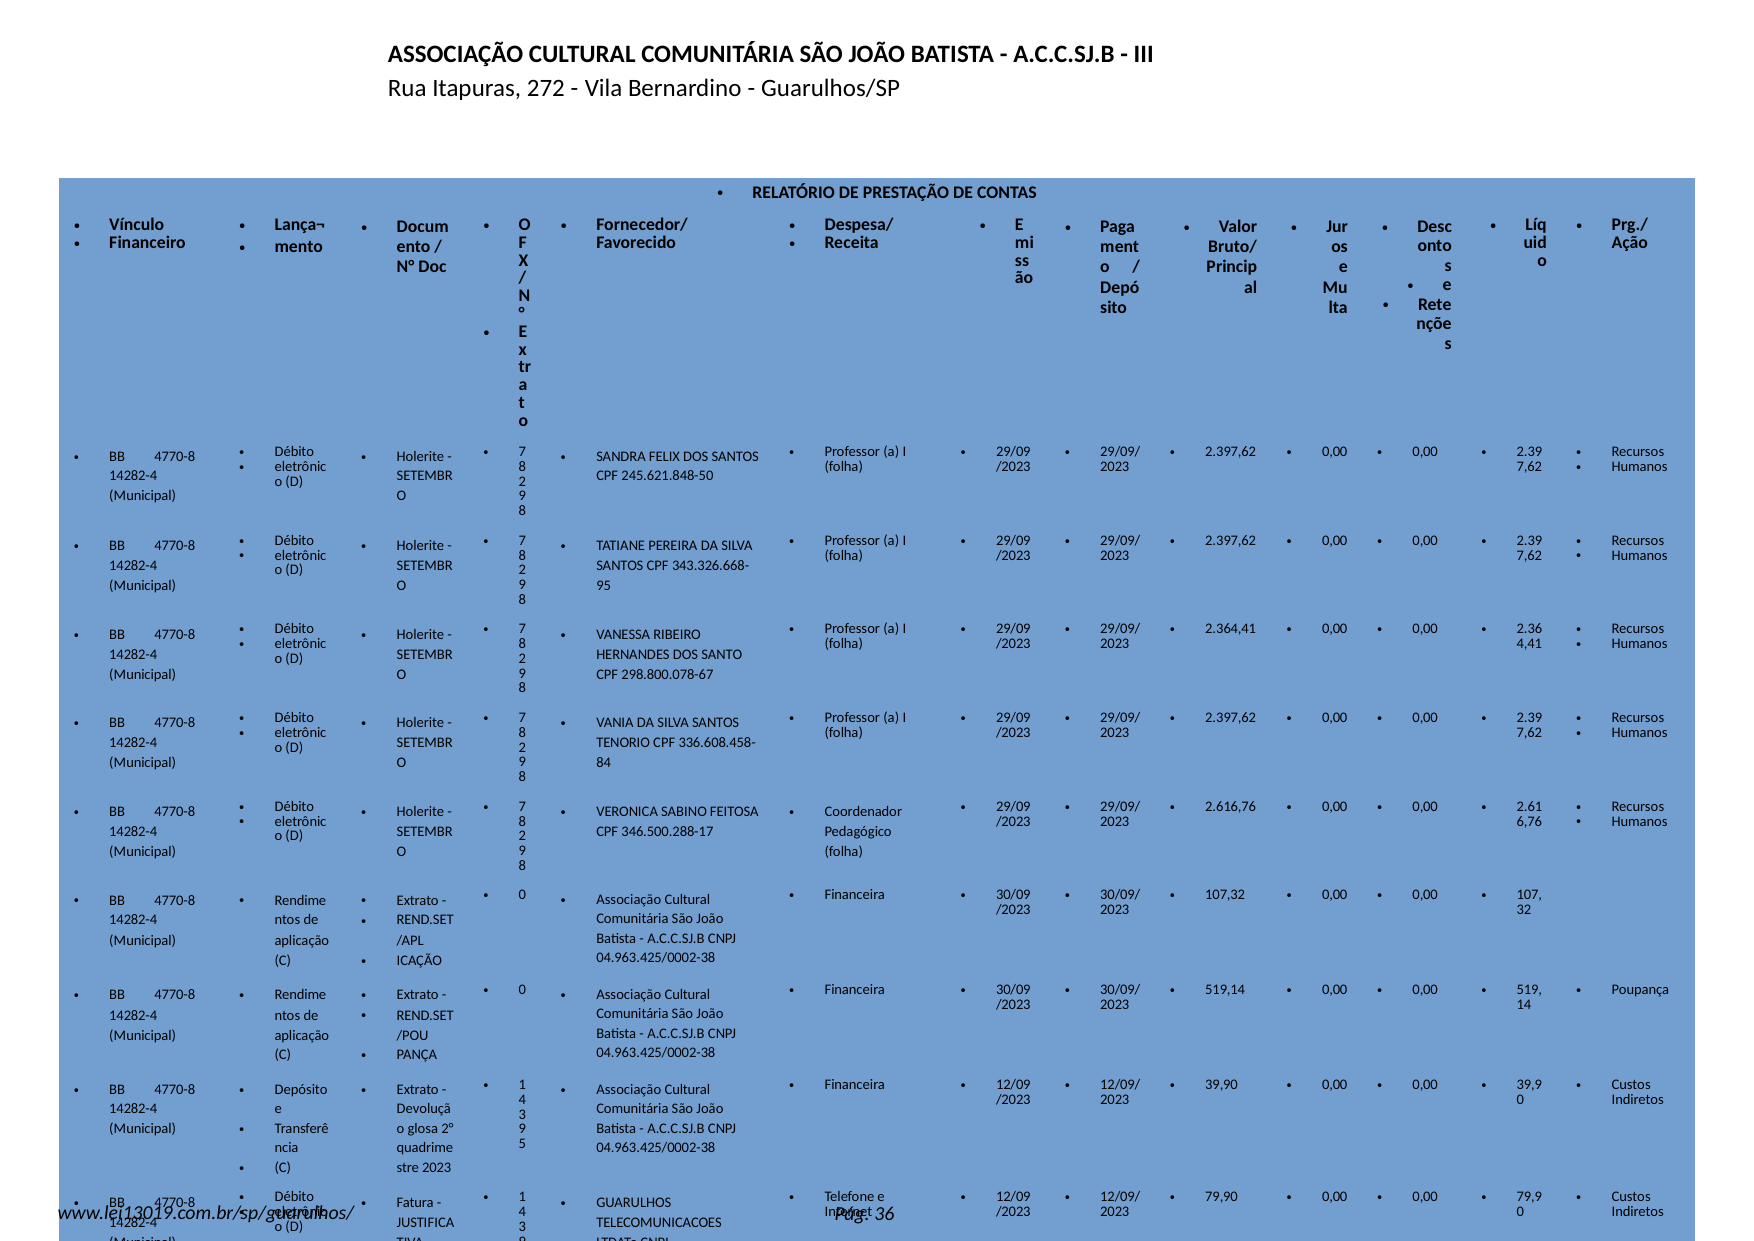

ASSOCIAÇÃO CULTURAL COMUNITÁRIA SÃO JOÃO BATISTA - A.C.C.SJ.B - III
Rua Itapuras, 272 - Vila Bernardino - Guarulhos/SP
| RELATÓRIO DE PRESTAÇÃO DE CONTAS | | | | | | | | | | | | |
| --- | --- | --- | --- | --- | --- | --- | --- | --- | --- | --- | --- | --- |
| Vínculo Financeiro | Lança¬ mento | Documento / N° Doc | OFX/N° Extrato | Fornecedor/ Favorecido | Despesa/ Receita | Emissão | Pagamento / Depósito | Valor Bruto/ Principal | Juros e Multa | Descontos e Retenções | Líquido | Prg./Ação |
| BB 4770-8 14282-4 (Municipal) | Débito eletrônico (D) | Holerite -SETEMBRO | 78298 | SANDRA FELIX DOS SANTOS CPF 245.621.848-50 | Professor (a) I (folha) | 29/09/2023 | 29/09/2023 | 2.397,62 | 0,00 | 0,00 | 2.397,62 | Recursos Humanos |
| BB 4770-8 14282-4 (Municipal) | Débito eletrônico (D) | Holerite -SETEMBRO | 78298 | TATIANE PEREIRA DA SILVA SANTOS CPF 343.326.668-95 | Professor (a) I (folha) | 29/09/2023 | 29/09/2023 | 2.397,62 | 0,00 | 0,00 | 2.397,62 | Recursos Humanos |
| BB 4770-8 14282-4 (Municipal) | Débito eletrônico (D) | Holerite -SETEMBRO | 78298 | VANESSA RIBEIRO HERNANDES DOS SANTO CPF 298.800.078-67 | Professor (a) I (folha) | 29/09/2023 | 29/09/2023 | 2.364,41 | 0,00 | 0,00 | 2.364,41 | Recursos Humanos |
| BB 4770-8 14282-4 (Municipal) | Débito eletrônico (D) | Holerite -SETEMBRO | 78298 | VANIA DA SILVA SANTOS TENORIO CPF 336.608.458-84 | Professor (a) I (folha) | 29/09/2023 | 29/09/2023 | 2.397,62 | 0,00 | 0,00 | 2.397,62 | Recursos Humanos |
| BB 4770-8 14282-4 (Municipal) | Débito eletrônico (D) | Holerite -SETEMBRO | 78298 | VERONICA SABINO FEITOSA CPF 346.500.288-17 | Coordenador Pedagógico (folha) | 29/09/2023 | 29/09/2023 | 2.616,76 | 0,00 | 0,00 | 2.616,76 | Recursos Humanos |
| BB 4770-8 14282-4 (Municipal) | Rendimentos de aplicação (C) | Extrato - REND.SET/APL ICAÇÃO | 0 | Associação Cultural Comunitária São João Batista - A.C.C.SJ.B CNPJ 04.963.425/0002-38 | Financeira | 30/09/2023 | 30/09/2023 | 107,32 | 0,00 | 0,00 | 107,32 | |
| BB 4770-8 14282-4 (Municipal) | Rendimentos de aplicação (C) | Extrato - REND.SET/POU PANÇA | 0 | Associação Cultural Comunitária São João Batista - A.C.C.SJ.B CNPJ 04.963.425/0002-38 | Financeira | 30/09/2023 | 30/09/2023 | 519,14 | 0,00 | 0,00 | 519,14 | Poupança |
| BB 4770-8 14282-4 (Municipal) | Depósito e Transferência (C) | Extrato -Devolução glosa 2° quadrimestre 2023 | 14395 | Associação Cultural Comunitária São João Batista - A.C.C.SJ.B CNPJ 04.963.425/0002-38 | Financeira | 12/09/2023 | 12/09/2023 | 39,90 | 0,00 | 0,00 | 39,90 | Custos Indiretos |
| BB 4770-8 14282-4 (Municipal) | Débito eletrônico (D) | Fatura -JUSTIFICATIVA | 14395 | GUARULHOS TELECOMUNICACOES LTDATe CNPJ 27.583.479/0001-92 | Telefone e Internet | 12/09/2023 | 12/09/2023 | 79,90 | 0,00 | 0,00 | 79,90 | Custos Indiretos |
| BB 4770-8 14282-4 (Municipal) | Débito eletrônico (D) | Fatura -AGOSTO | 100201 | EDP SAO PAULO DISTRIBUICAO DE ENERGIA S.A. CNPJ 02.302.100/0001-06 | Energia Elétrica | 30/08/2023 | 02/10/2023 | 613,37 | 0,00 | 0,00 | 613,37 | Custos Indiretos |
| BB 4770-8 14282-4 (Municipal) | Débito eletrônico (D) | Recibo -SETEMBRO | 100202 | ADELIA SANTOS DE ALMEIDA CPF 143.730.248-39 | Locação de Imóvel PF | 02/10/2023 | 02/10/2023 | 4.336,68 | 0,00 | 0,00 | 4.336,68 | Locação |
| BB 4770-8 14282-4 (Municipal) | Débito eletrônico (D) | Nota Fiscal/DANFE -5737 | 100401 | RIZZOGAS COMERCIO DE GAS LTDA CNPJ 44.446.910/0012-20 | Gás (GLP) | 14/09/2023 | 04/10/2023 | 949,10 | 0,00 | 0,00 | 949,10 | Custos Indiretos |
www.lei13019.com.br/sp/guarulhos/
Pág. 36